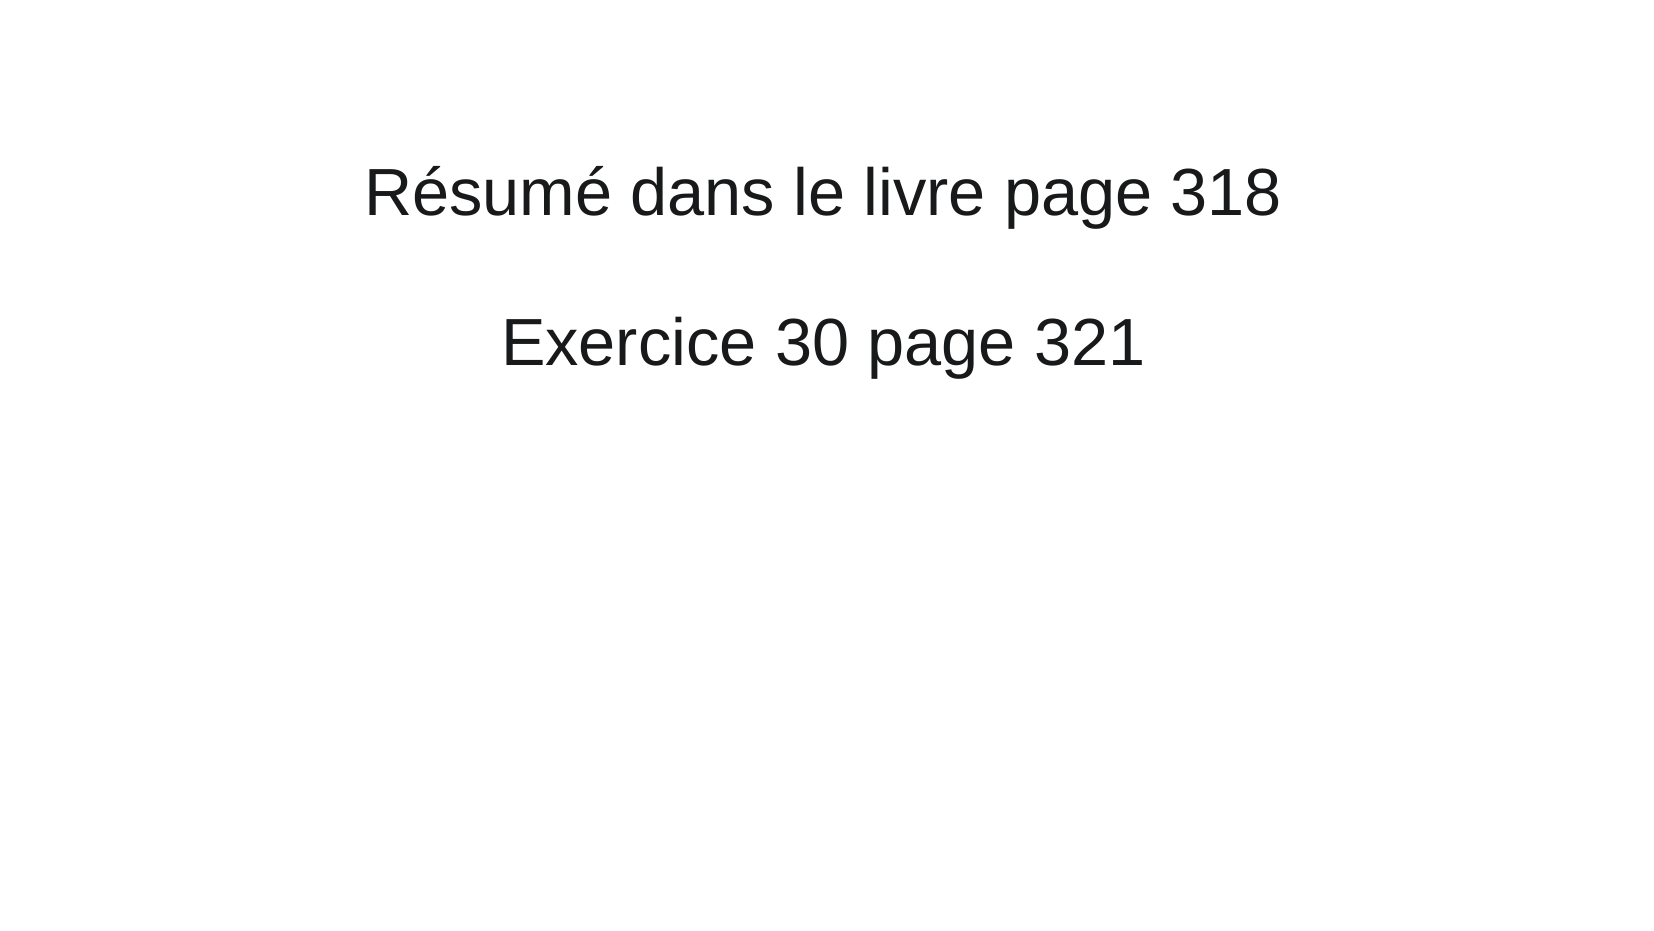

# Résumé dans le livre page 318
Exercice 30 page 321